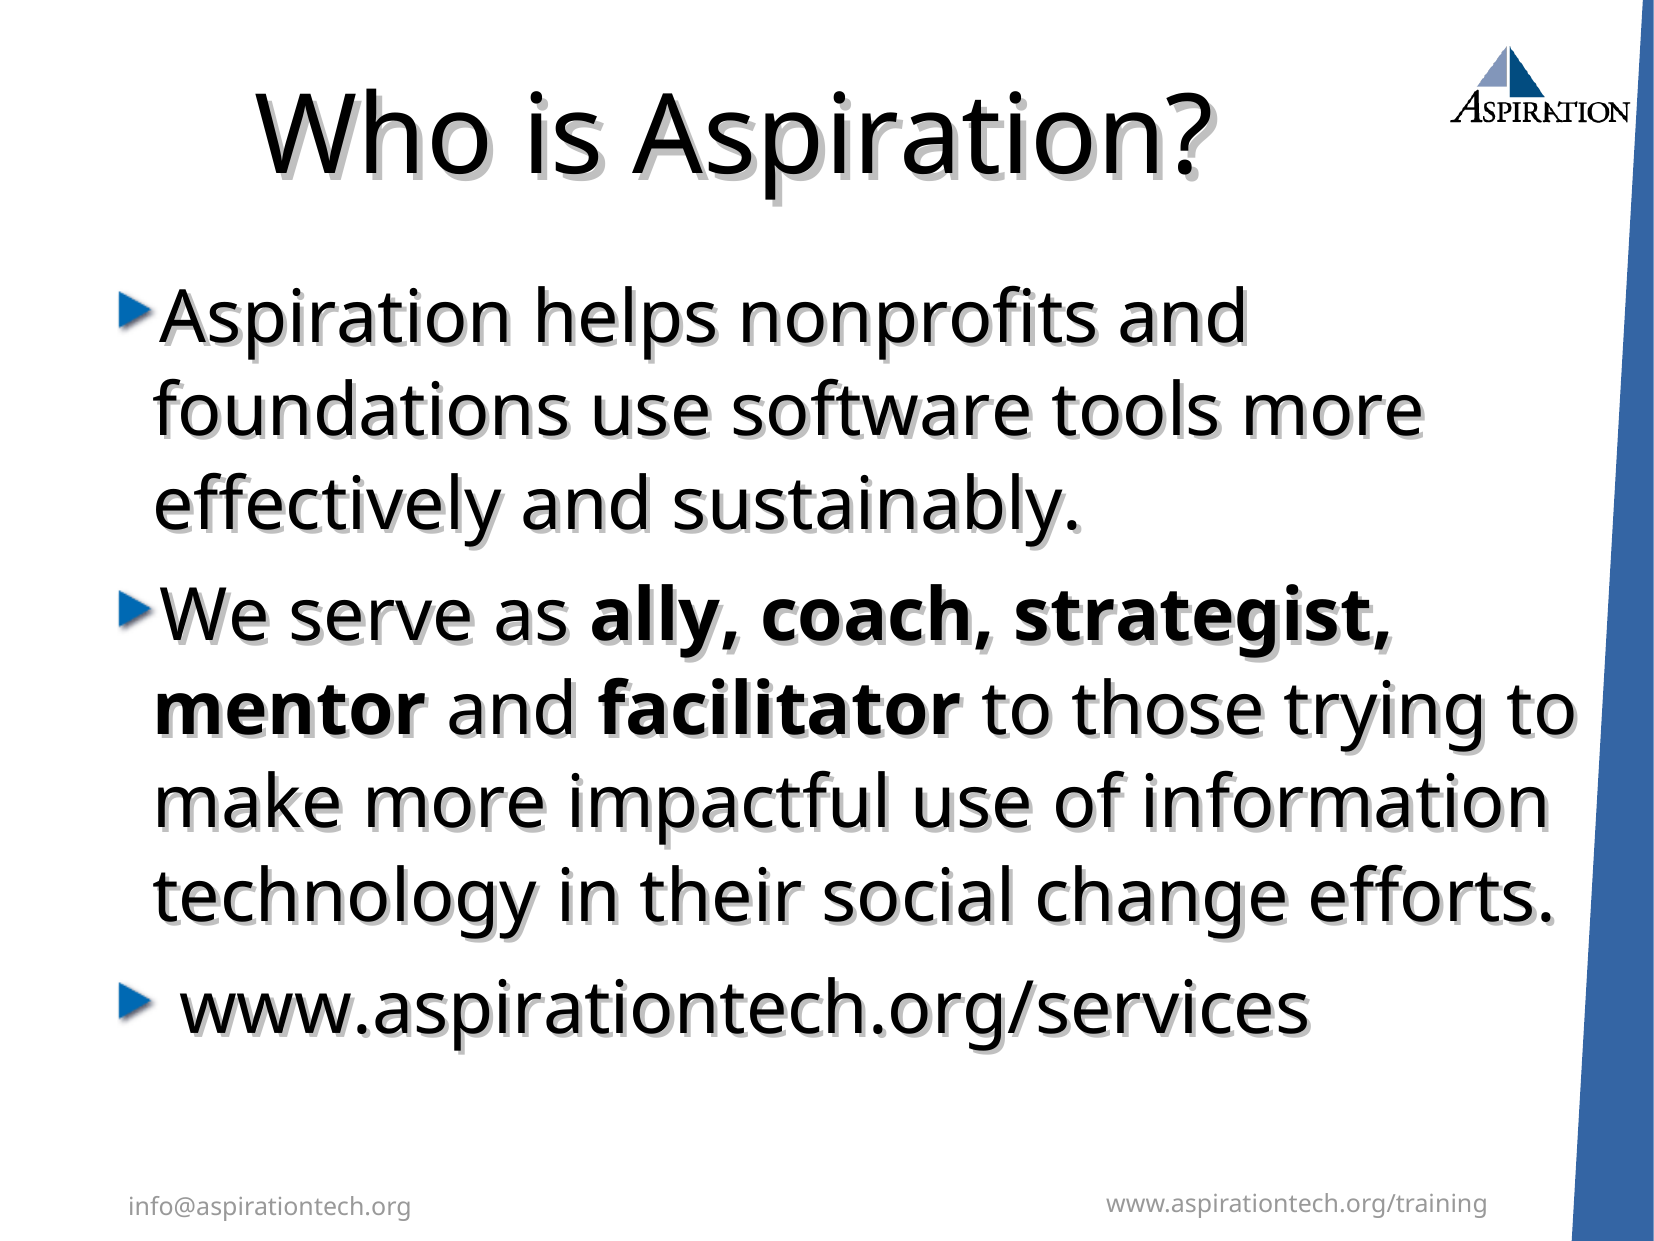

# Who is Aspiration?
Aspiration helps nonprofits and foundations use software tools more effectively and sustainably.
We serve as ally, coach, strategist, mentor and facilitator to those trying to make more impactful use of information technology in their social change efforts.
 www.aspirationtech.org/services